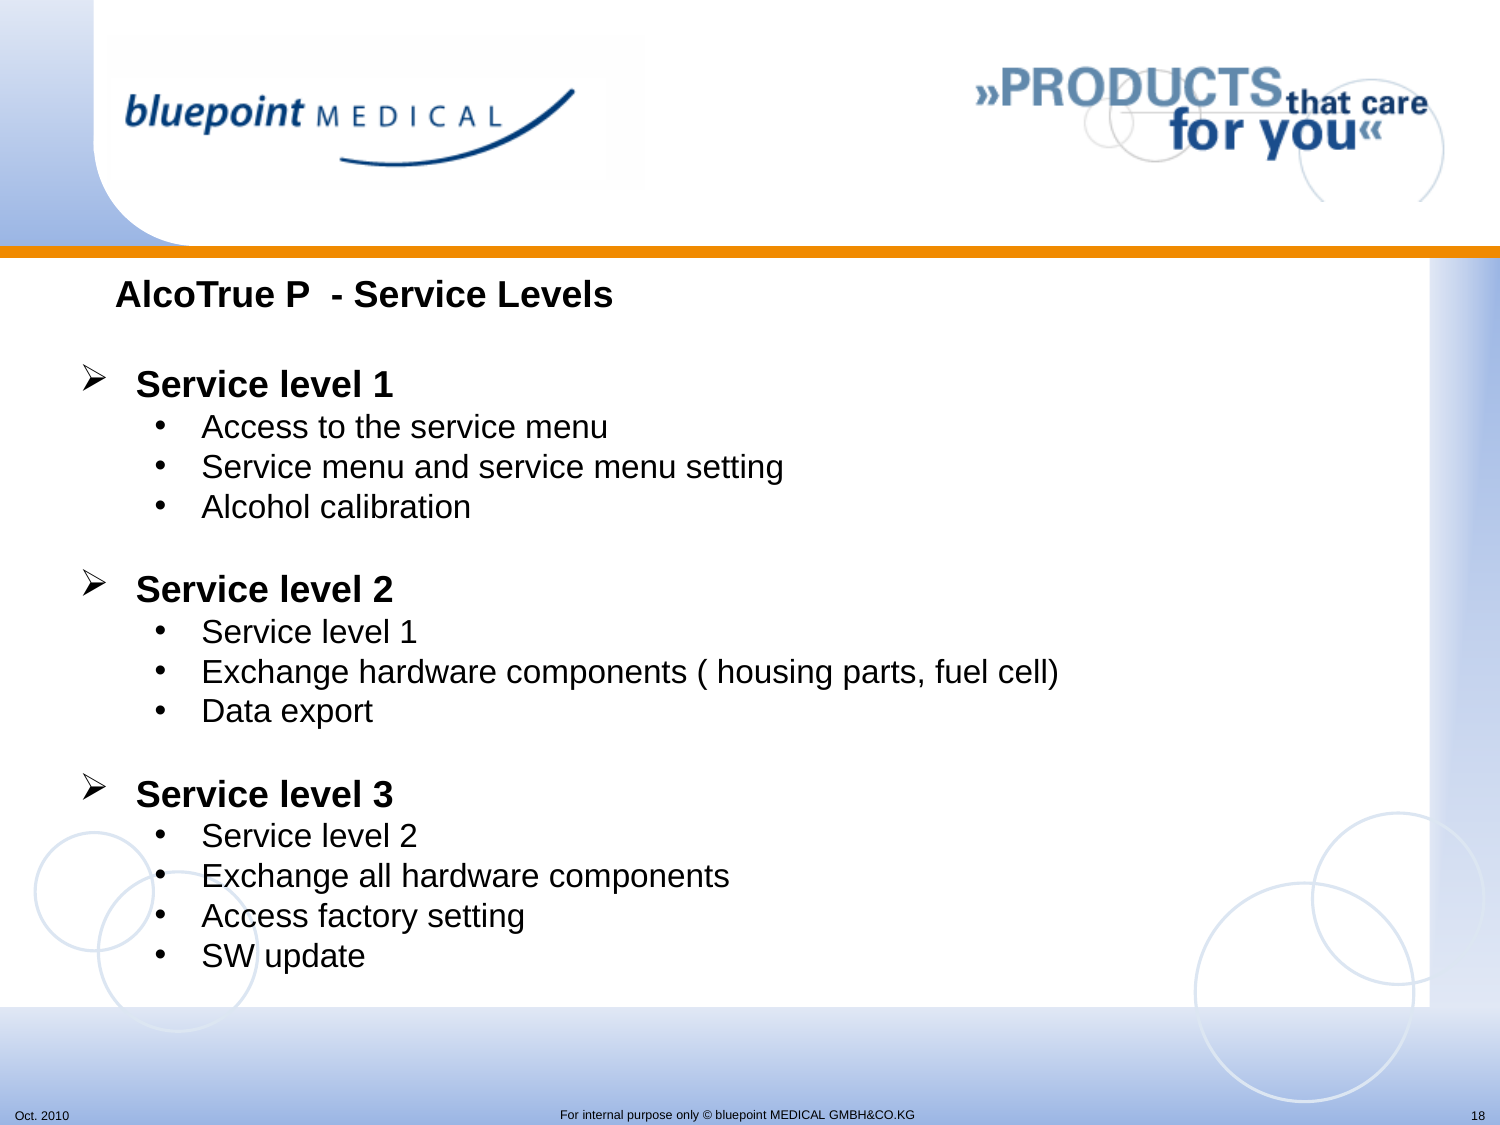

# AlcoTrue P - Service Levels
Service level 1
Access to the service menu
Service menu and service menu setting
Alcohol calibration
Service level 2
Service level 1
Exchange hardware components ( housing parts, fuel cell)
Data export
Service level 3
Service level 2
Exchange all hardware components
Access factory setting
SW update